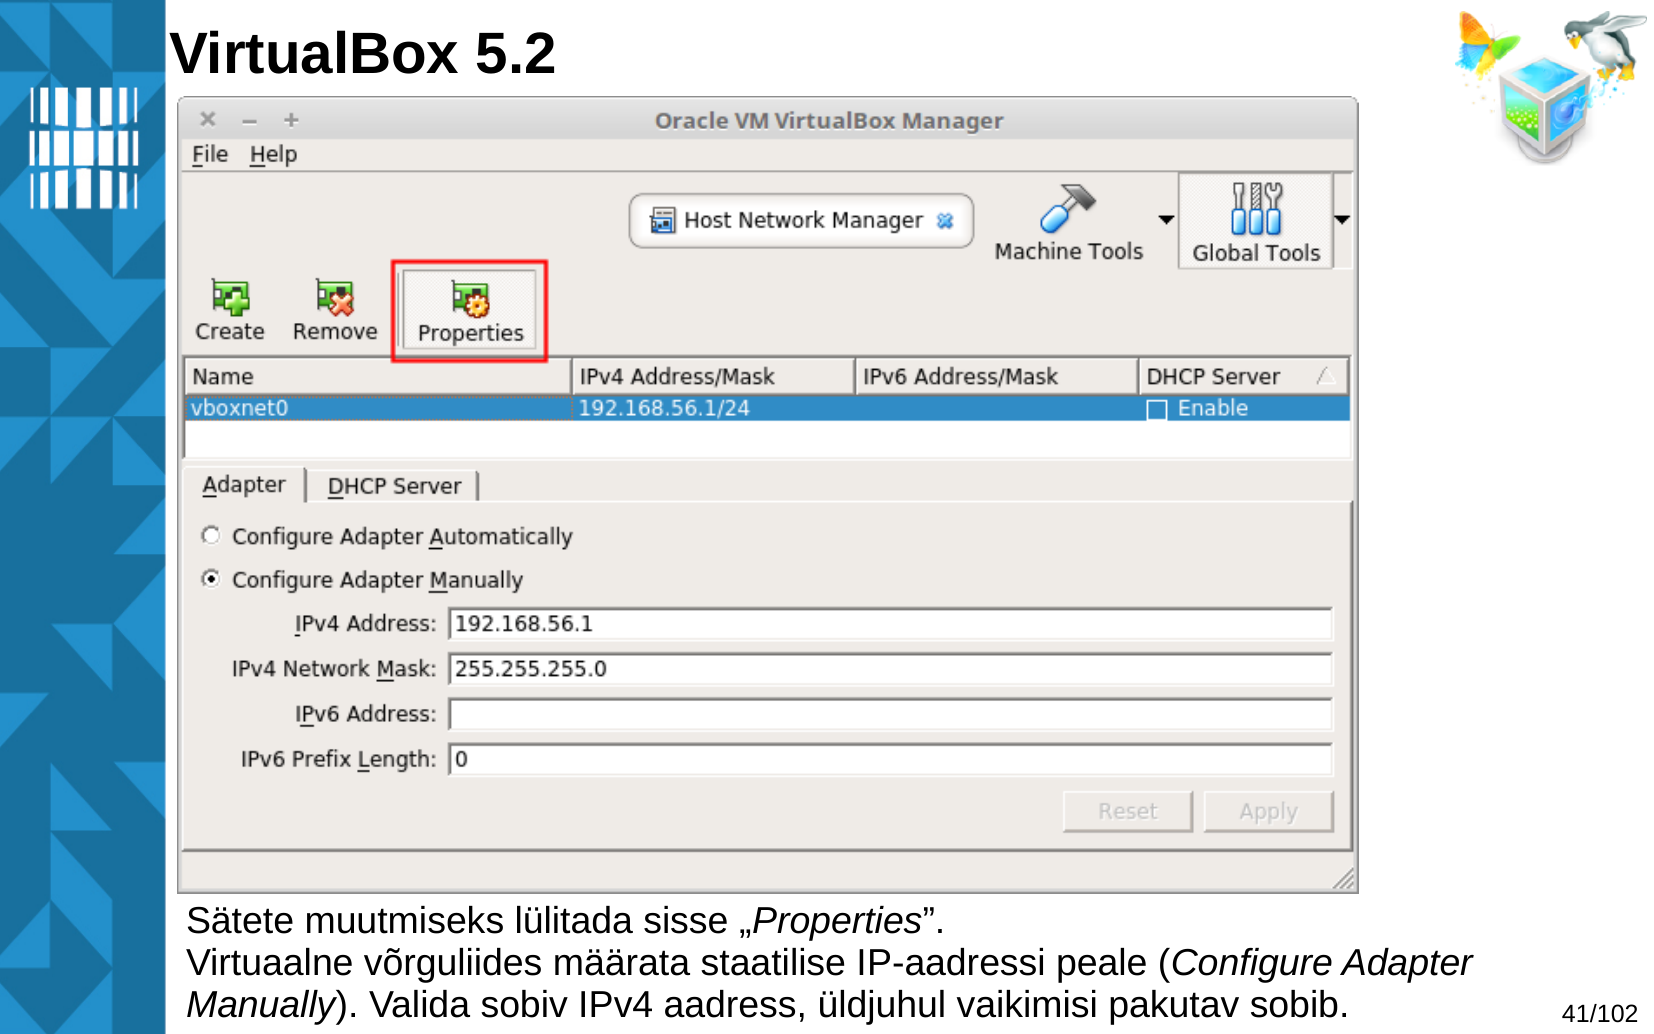

# VirtualBox 5.2
Sätete muutmiseks lülitada sisse „Properties”.
Virtuaalne võrguliides määrata staatilise IP-aadressi peale (Configure Adapter Manually). Valida sobiv IPv4 aadress, üldjuhul vaikimisi pakutav sobib.